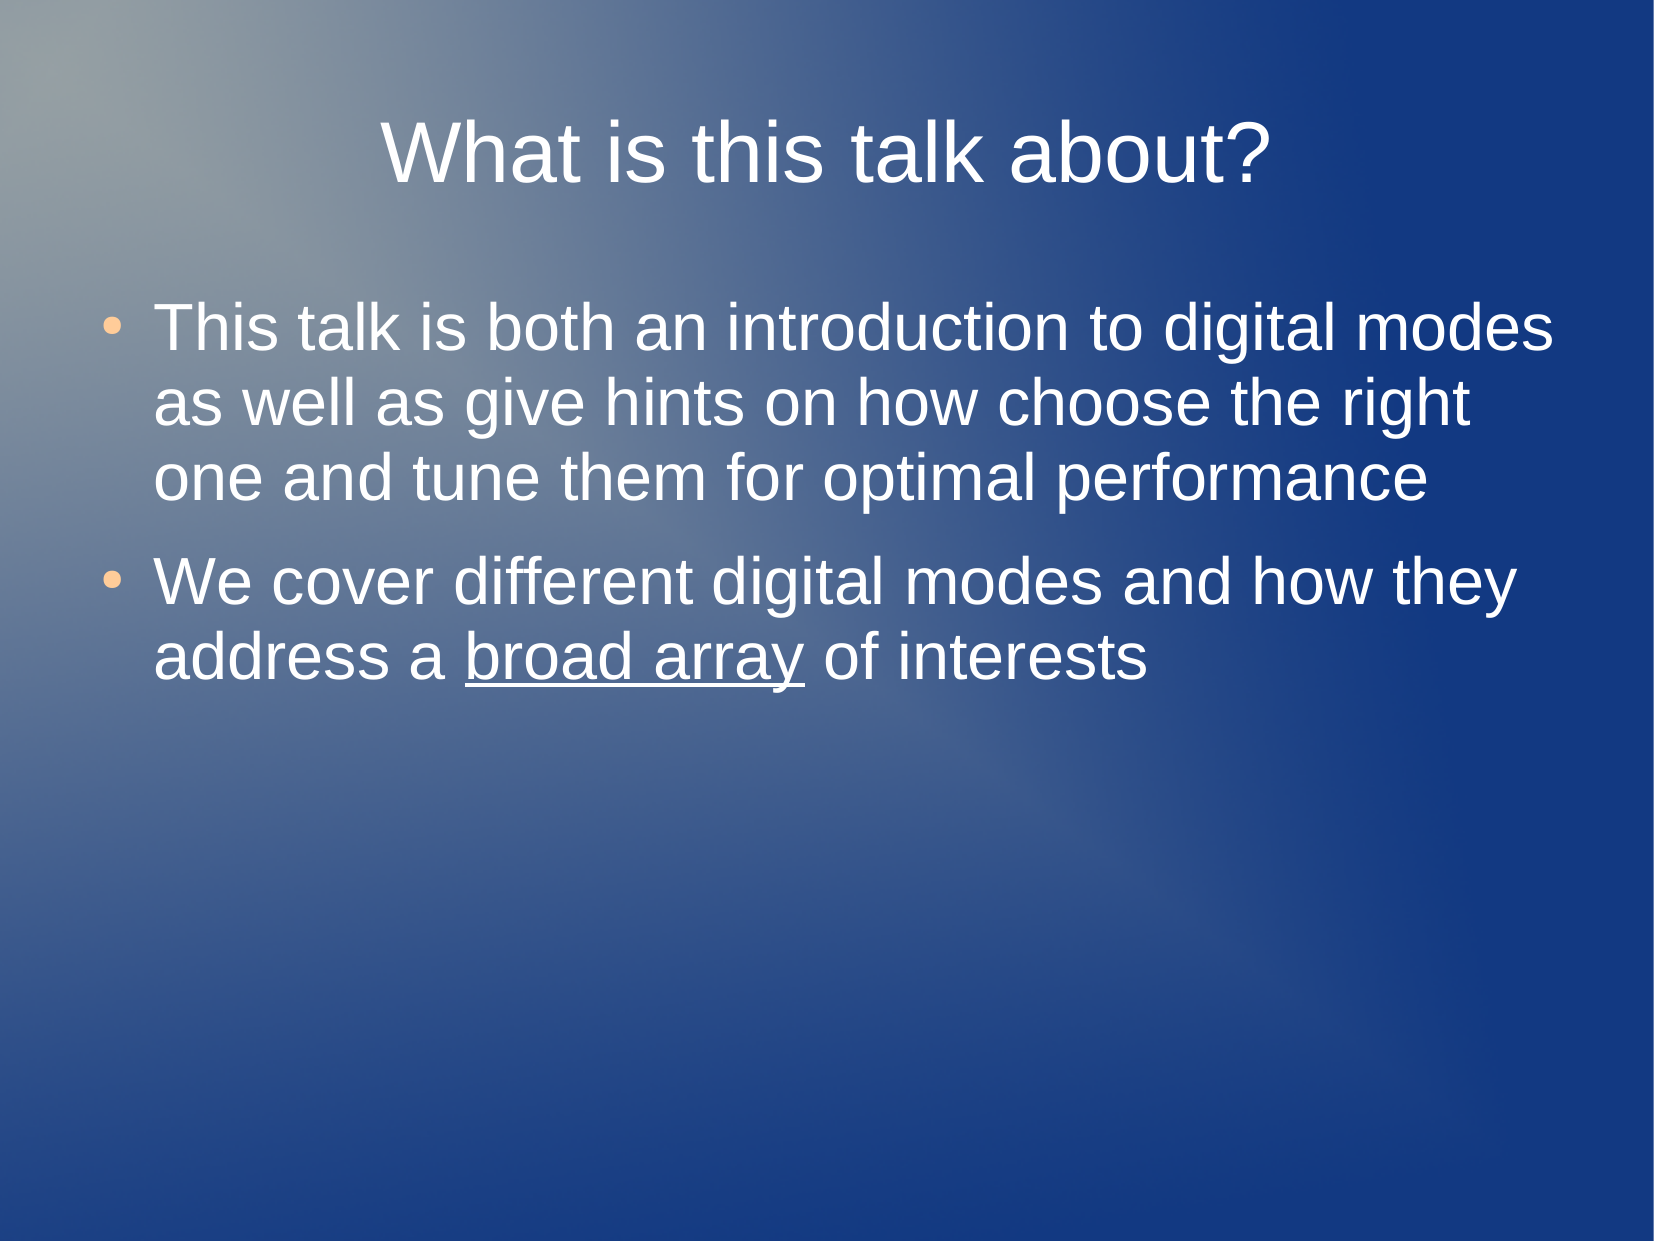

# What is this talk about?
This talk is both an introduction to digital modes as well as give hints on how choose the right one and tune them for optimal performance
We cover different digital modes and how they address a broad array of interests